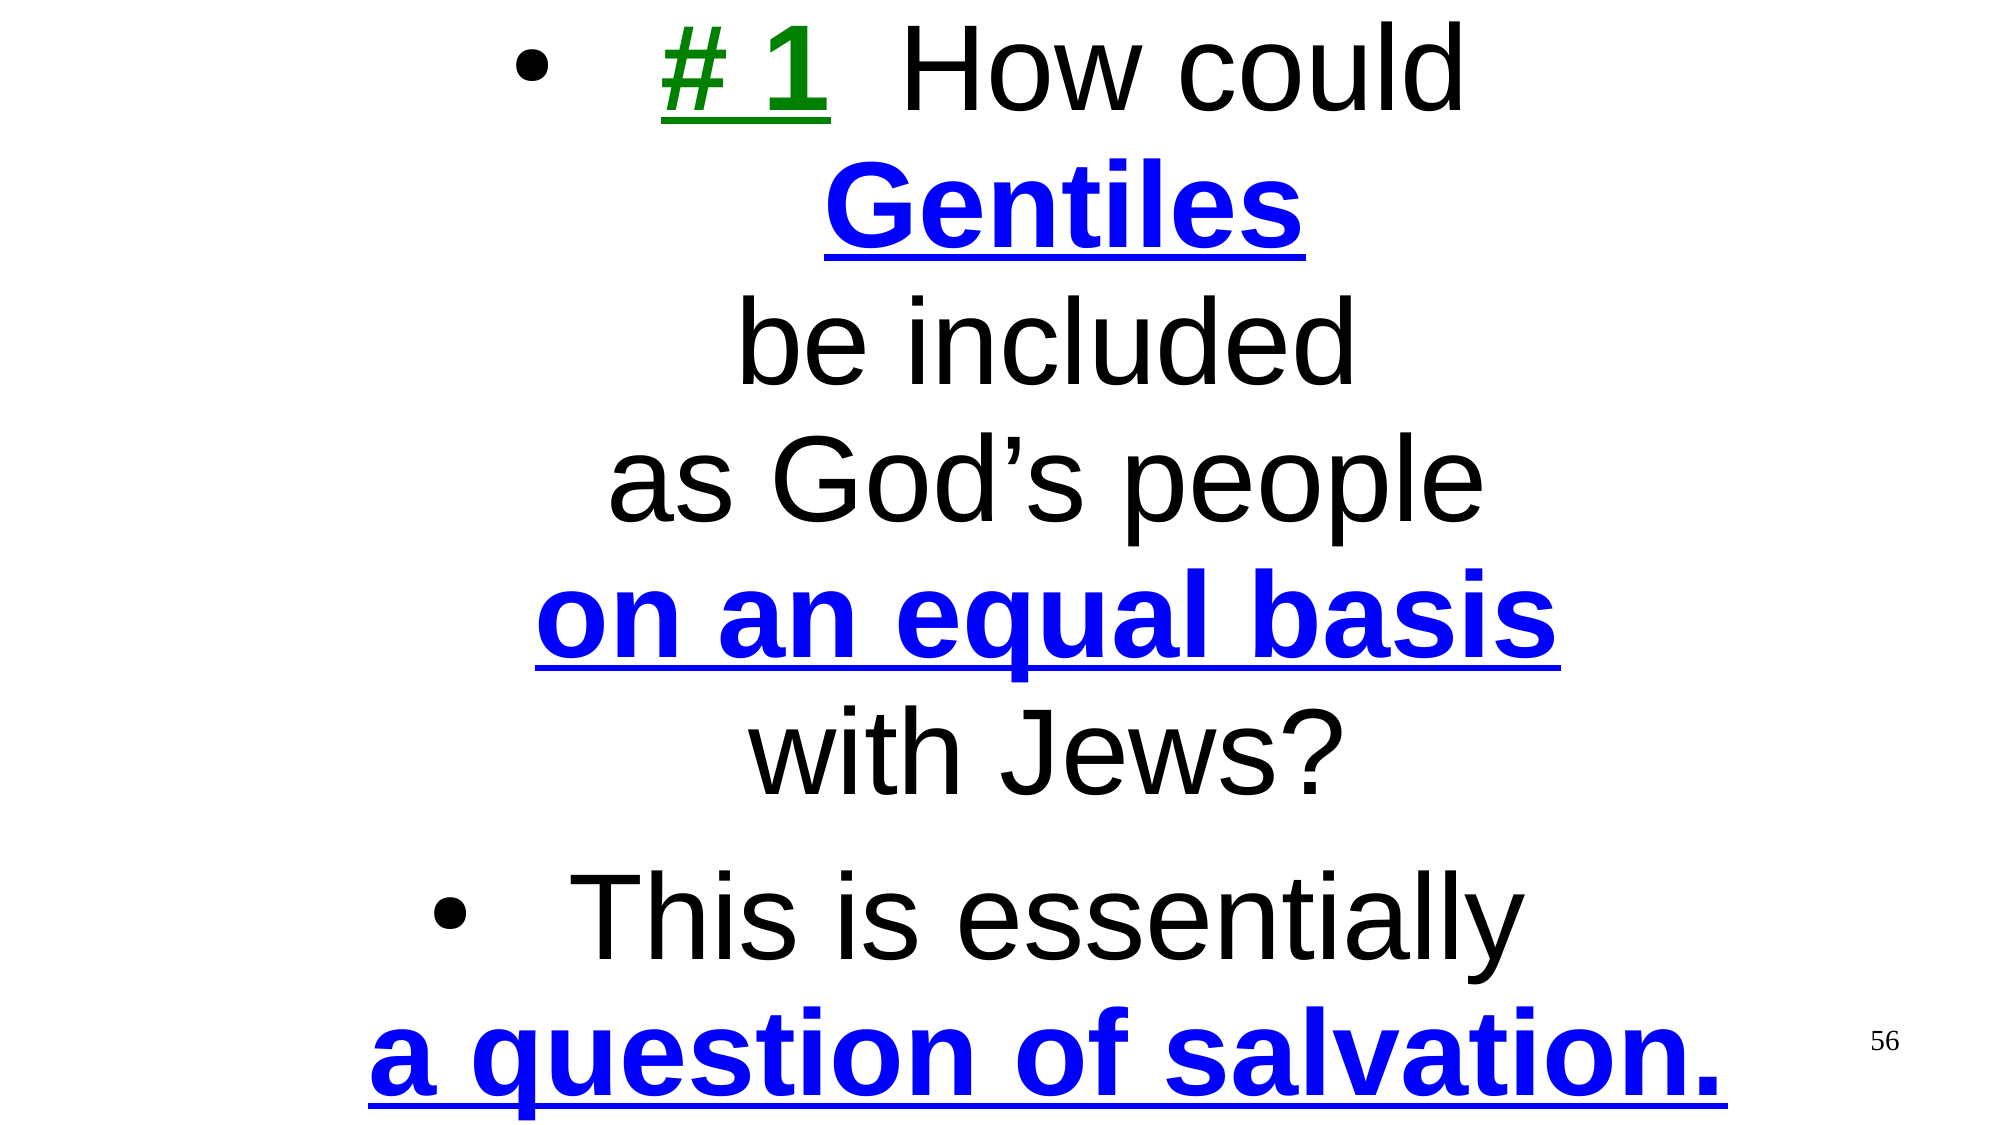

# # 1 How could Gentiles be included as God’s people on an equal basis with Jews?
 This is essentially
a question of salvation.
56